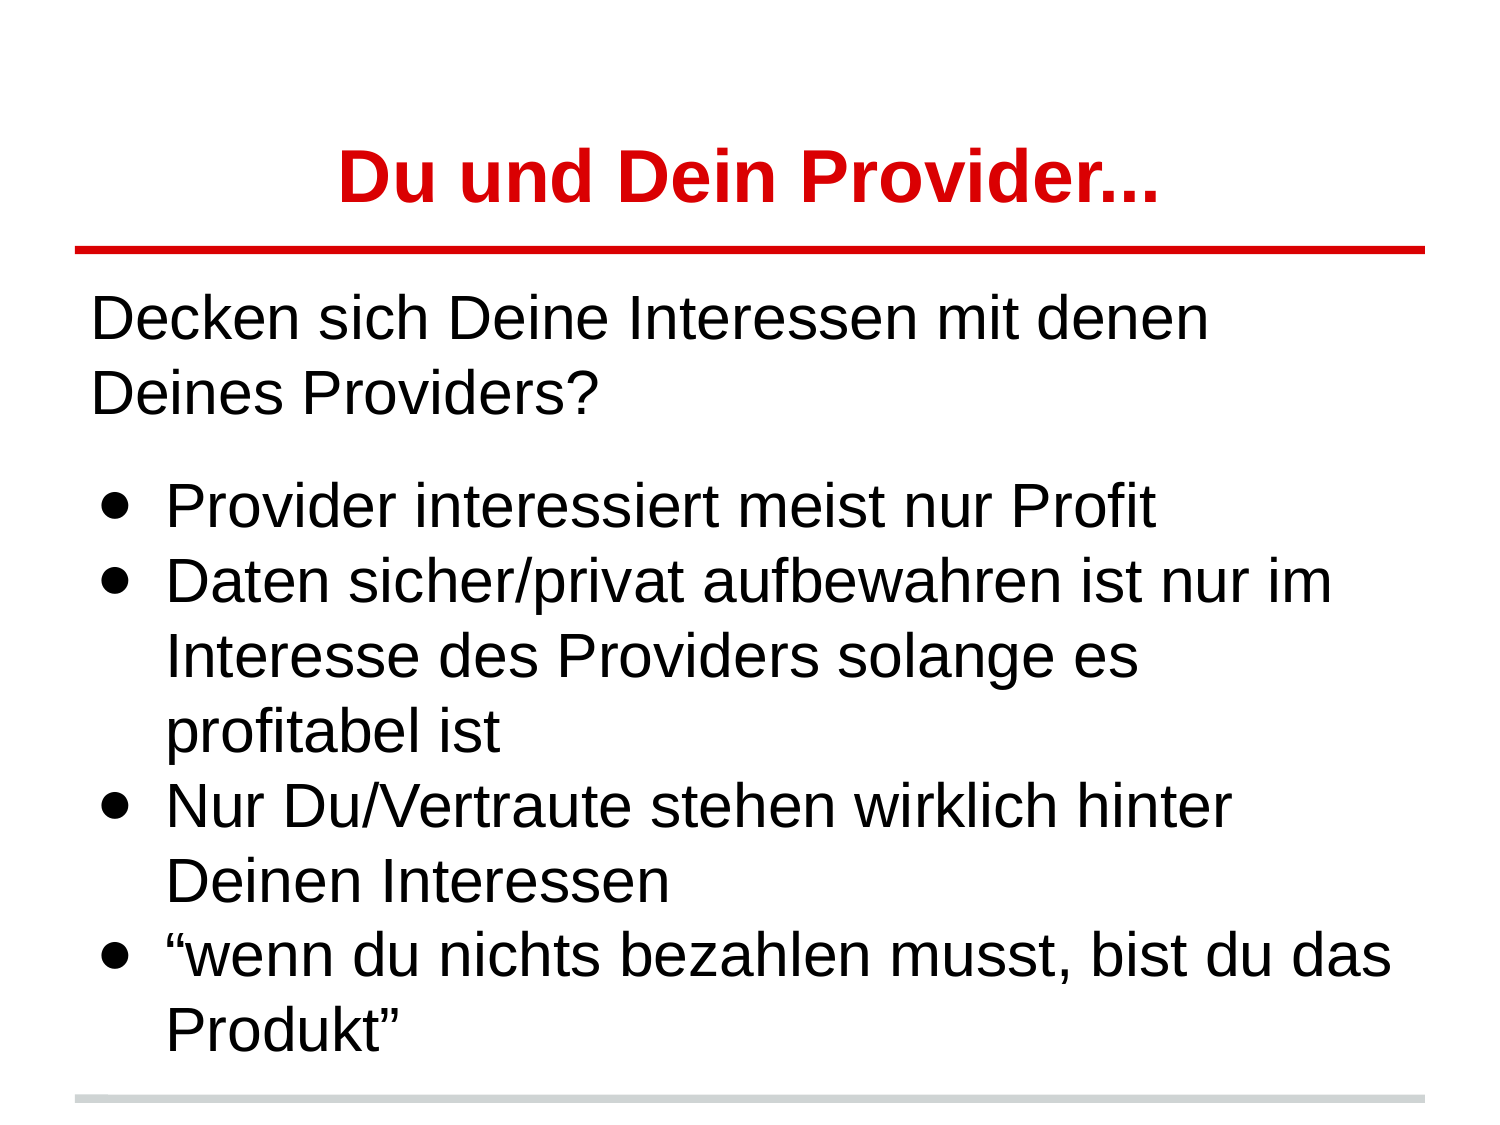

# Du und Dein Provider...
Decken sich Deine Interessen mit denen Deines Providers?
Provider interessiert meist nur Profit
Daten sicher/privat aufbewahren ist nur im Interesse des Providers solange es profitabel ist
Nur Du/Vertraute stehen wirklich hinter Deinen Interessen
“wenn du nichts bezahlen musst, bist du das Produkt”